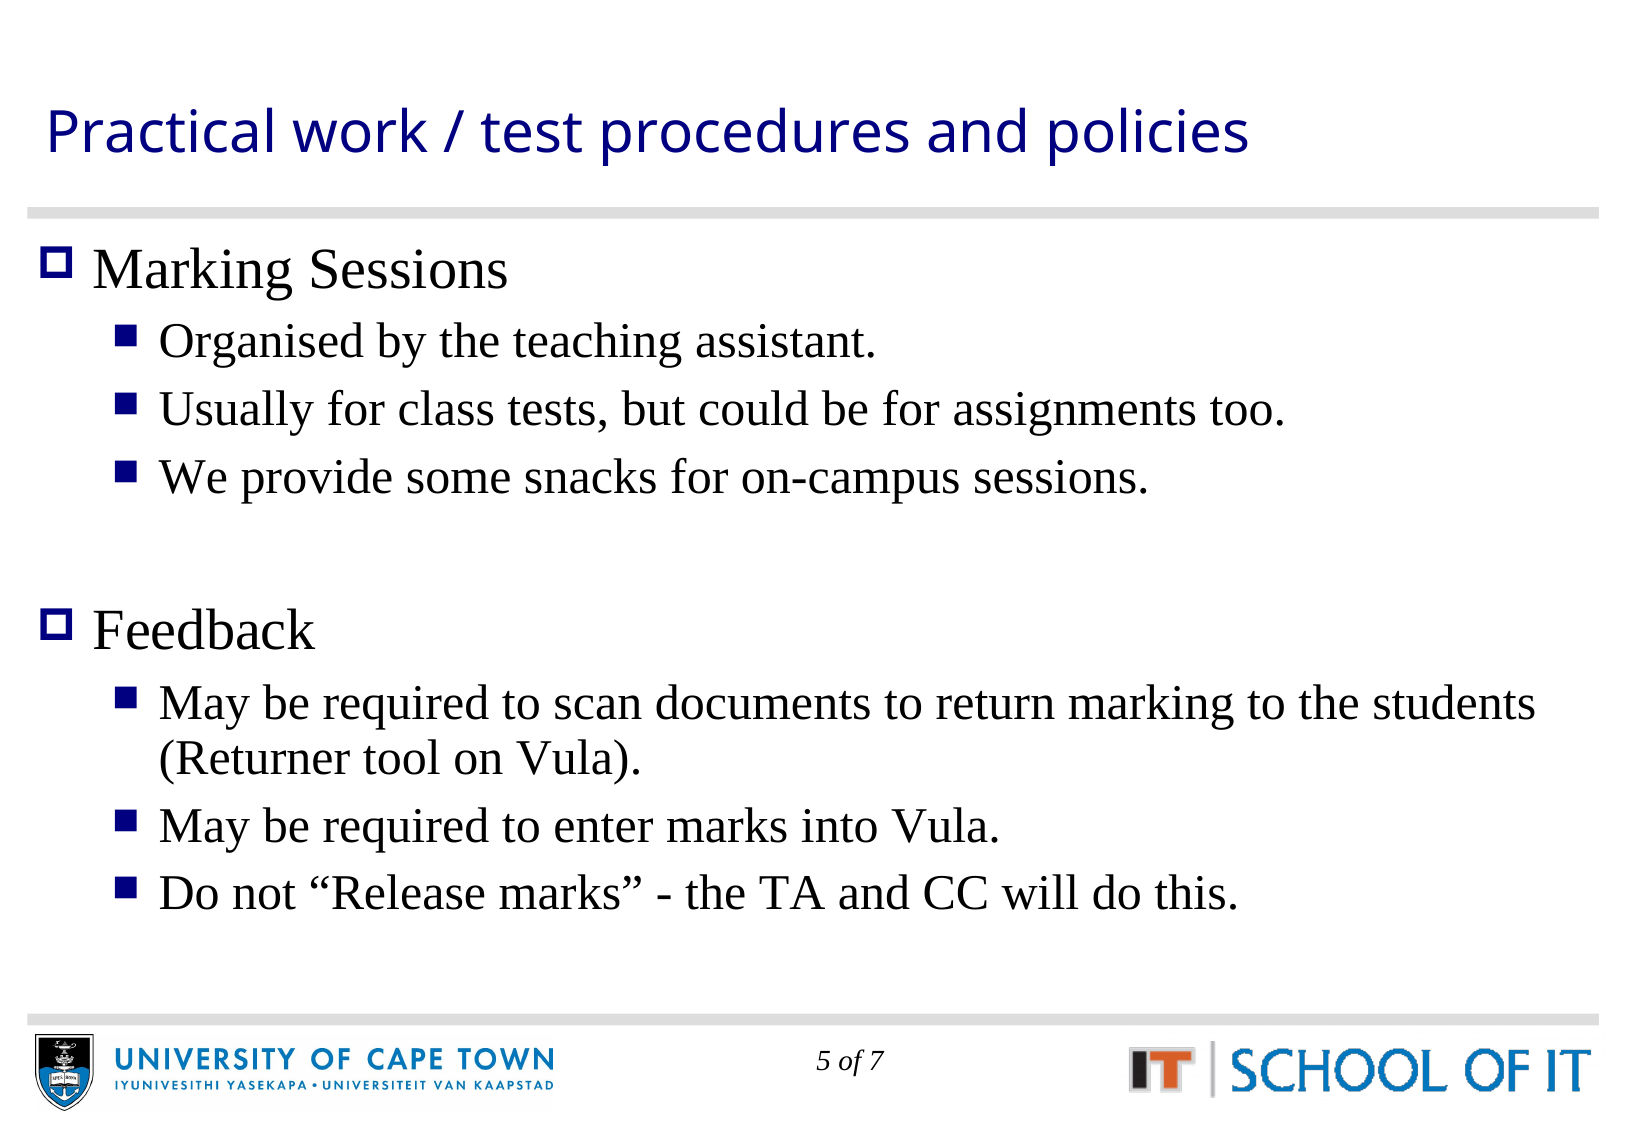

# Practical work / test procedures and policies
Marking Sessions
Organised by the teaching assistant.
Usually for class tests, but could be for assignments too.
We provide some snacks for on-campus sessions.
Feedback
May be required to scan documents to return marking to the students (Returner tool on Vula).
May be required to enter marks into Vula.
Do not “Release marks” - the TA and CC will do this.
5